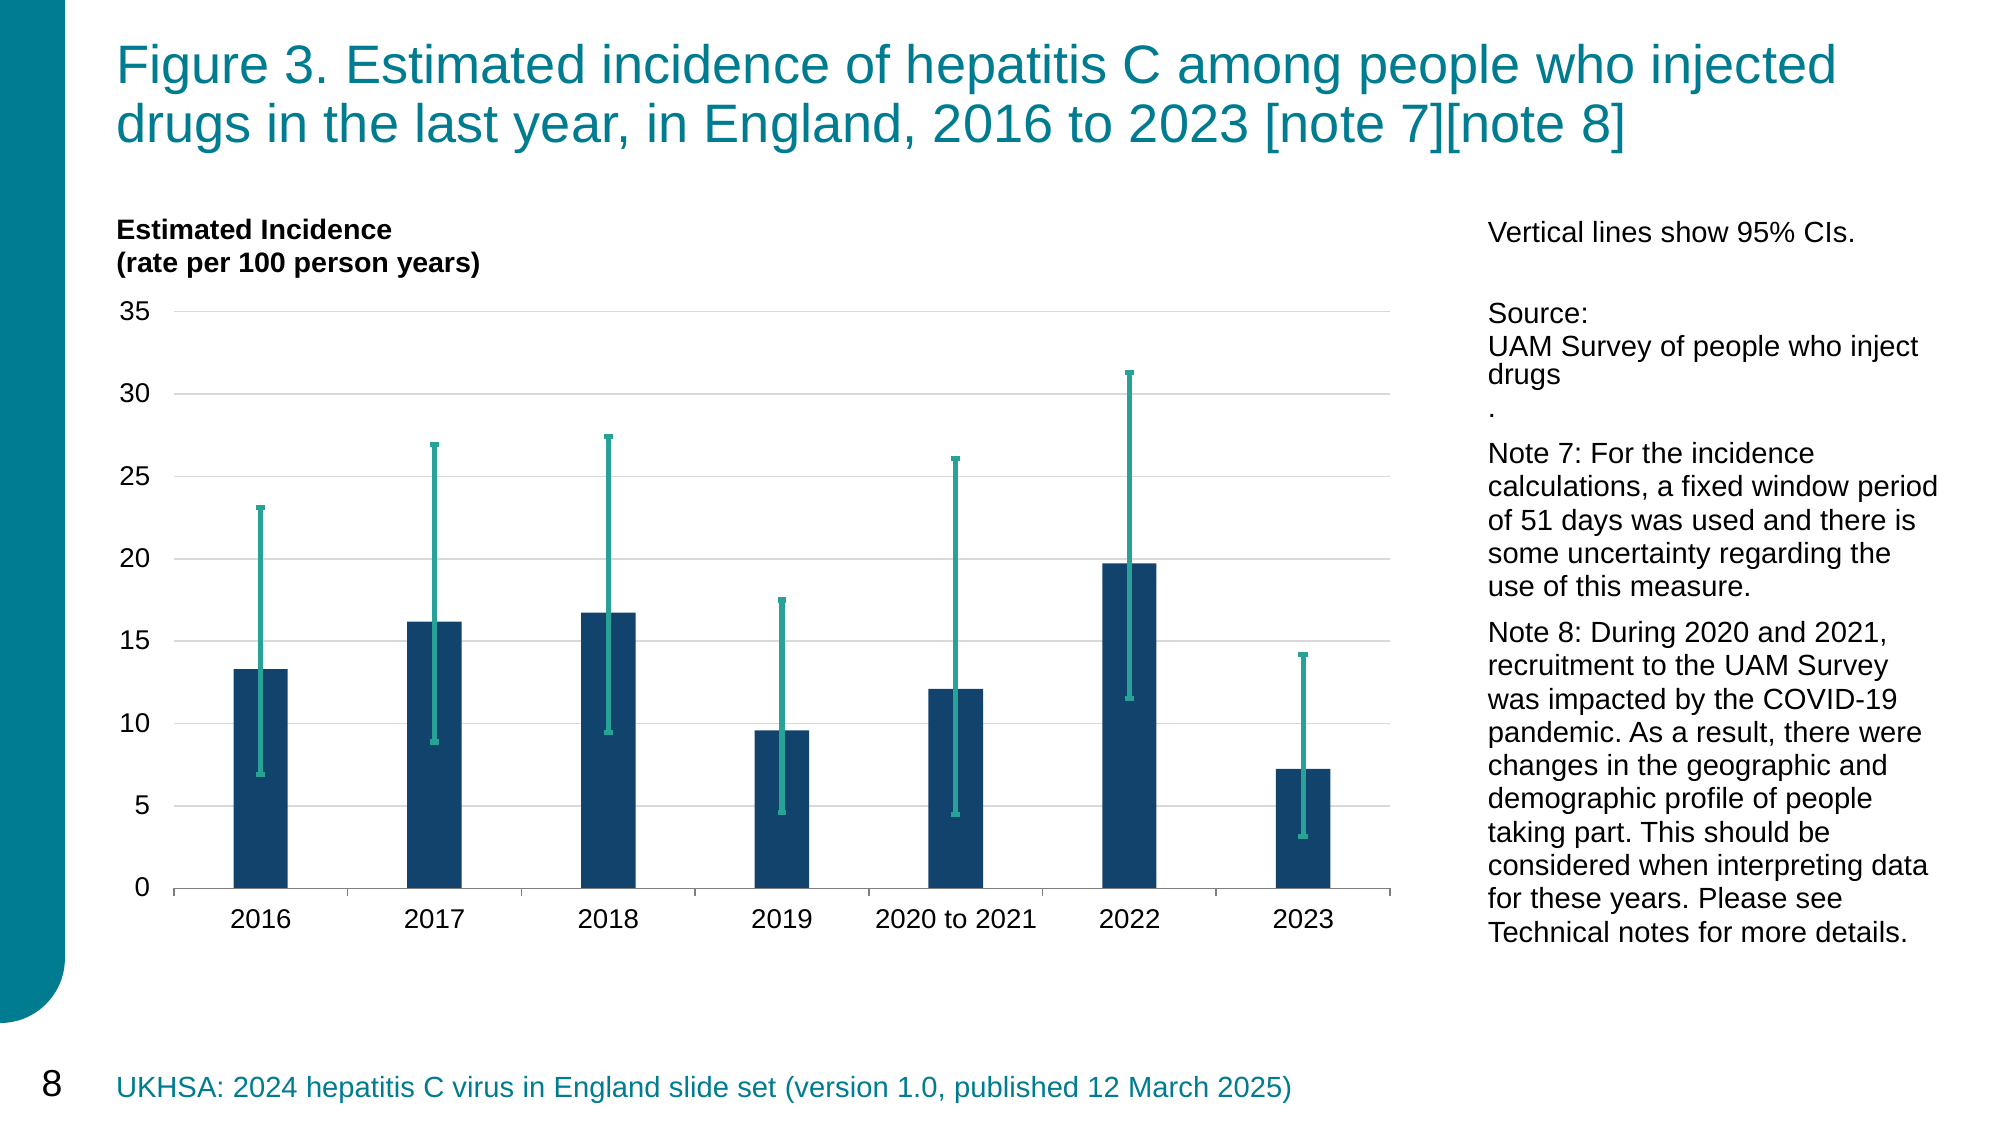

# Figure 3. Estimated incidence of hepatitis C among people who injected drugs in the last year, in England, 2016 to 2023 [note 7][note 8]
Vertical lines show 95% CIs.
Source: UAM Survey of people who inject drugs.
Note 7: For the incidence calculations, a fixed window period of 51 days was used and there is some uncertainty regarding the use of this measure.
Note 8: During 2020 and 2021, recruitment to the UAM Survey was impacted by the COVID-19 pandemic. As a result, there were changes in the geographic and demographic profile of people taking part. This should be considered when interpreting data for these years. Please see Technical notes for more details.
5
UKHSA: 2024 hepatitis C virus in England slide set (version 1.0, published 12 March 2025)